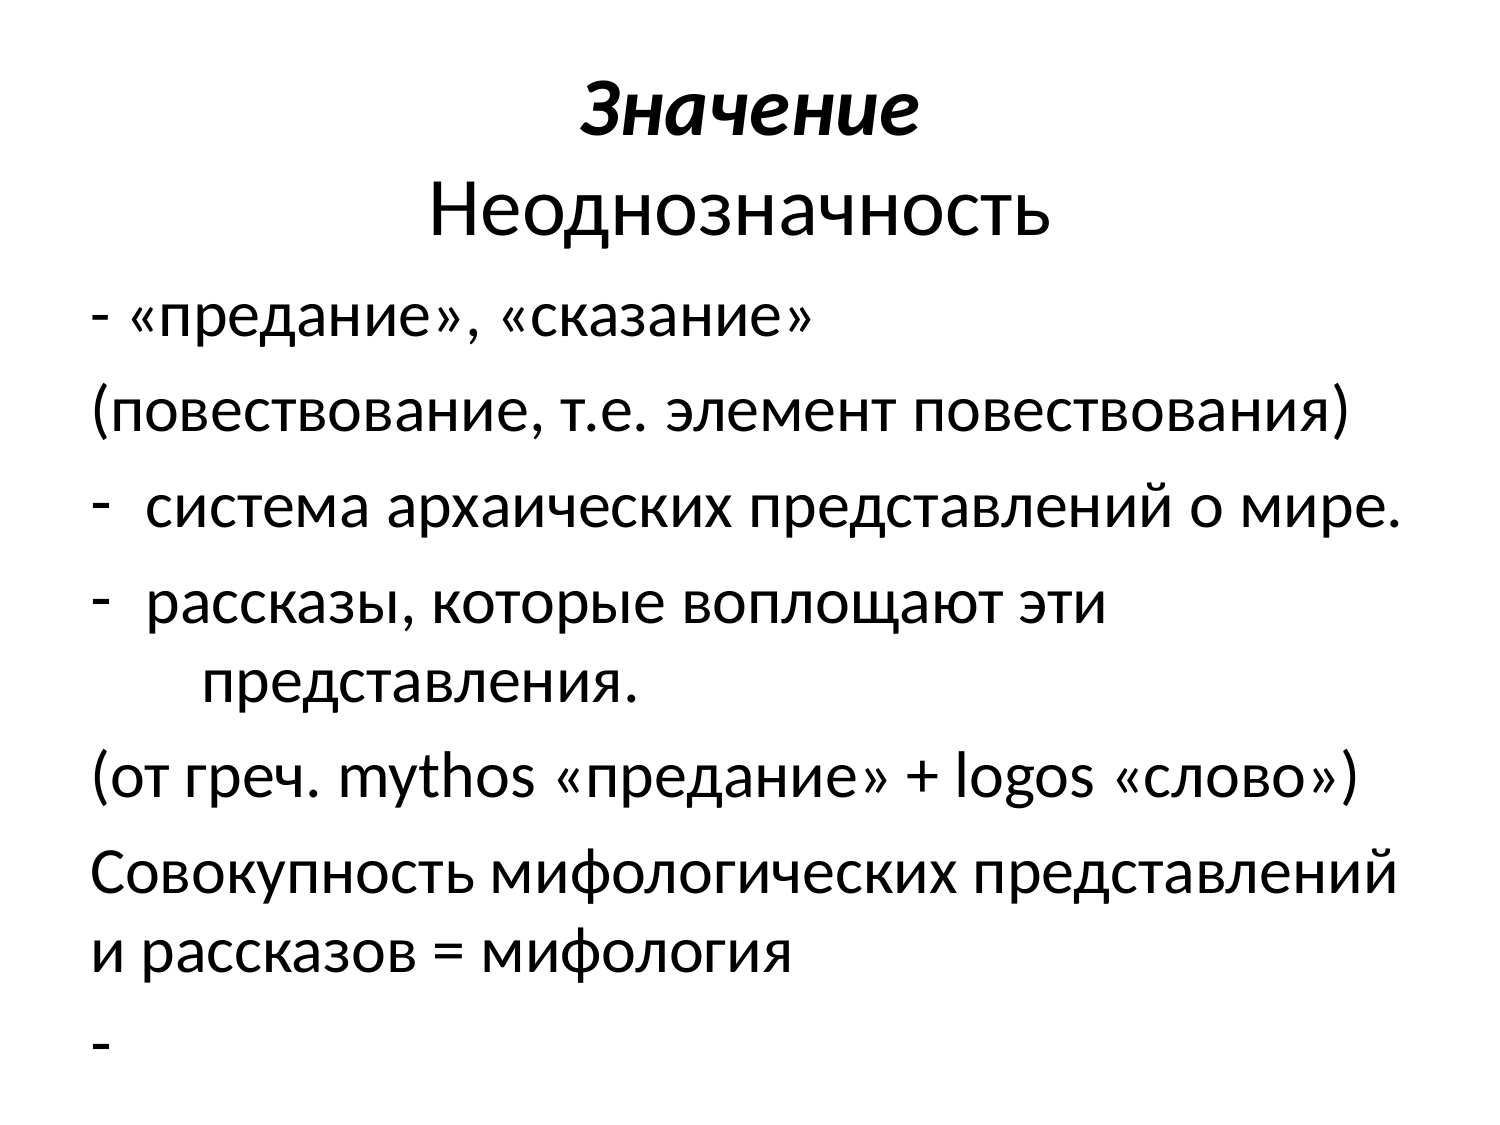

# Значение Неоднозначность
- «предание», «сказание»
(повествование, т.е. элемент повествования)
система архаических представлений о мире.
рассказы, которые воплощают эти представления.
(от греч. mythos «предание» + logos «слово»)
Совокупность мифологических представлений и рассказов = мифология